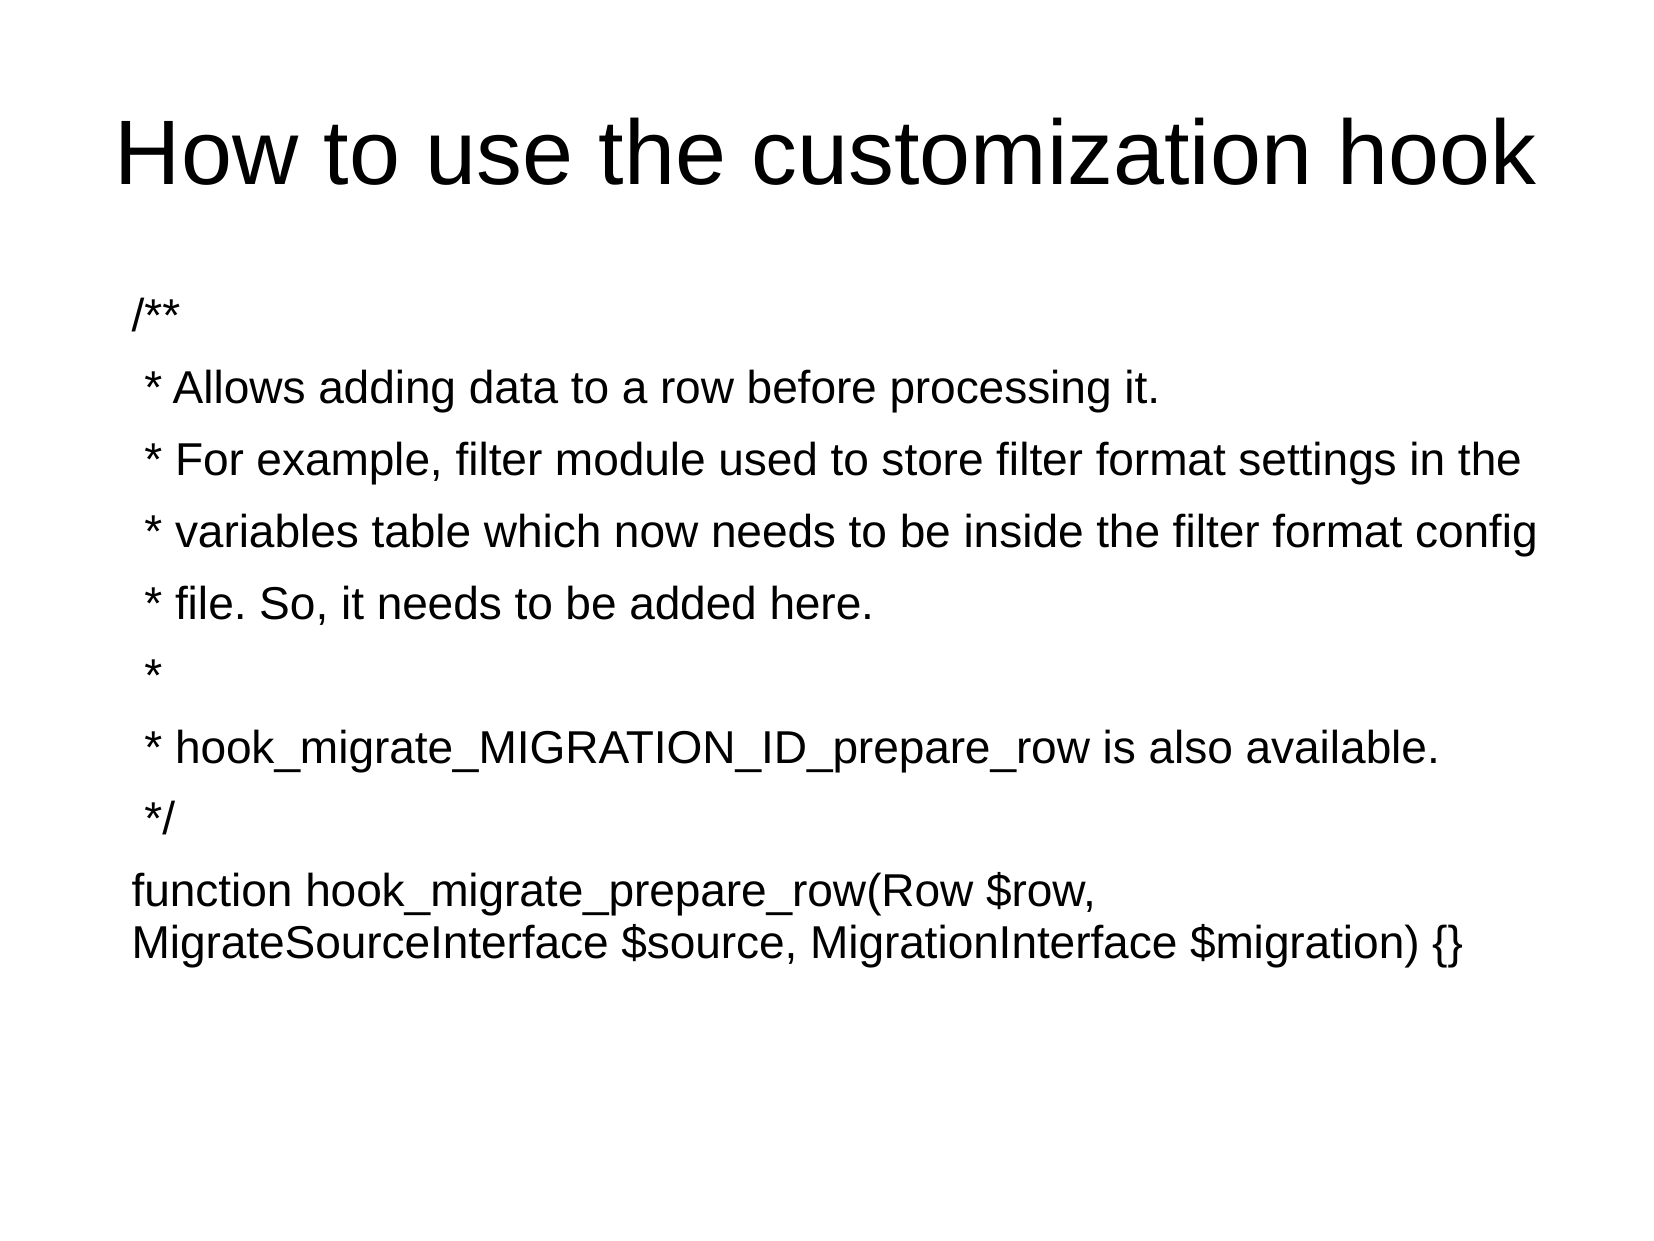

# How to use the customization hook
/**
 * Allows adding data to a row before processing it.
 * For example, filter module used to store filter format settings in the
 * variables table which now needs to be inside the filter format config
 * file. So, it needs to be added here.
 *
 * hook_migrate_MIGRATION_ID_prepare_row is also available.
 */
function hook_migrate_prepare_row(Row $row, MigrateSourceInterface $source, MigrationInterface $migration) {}